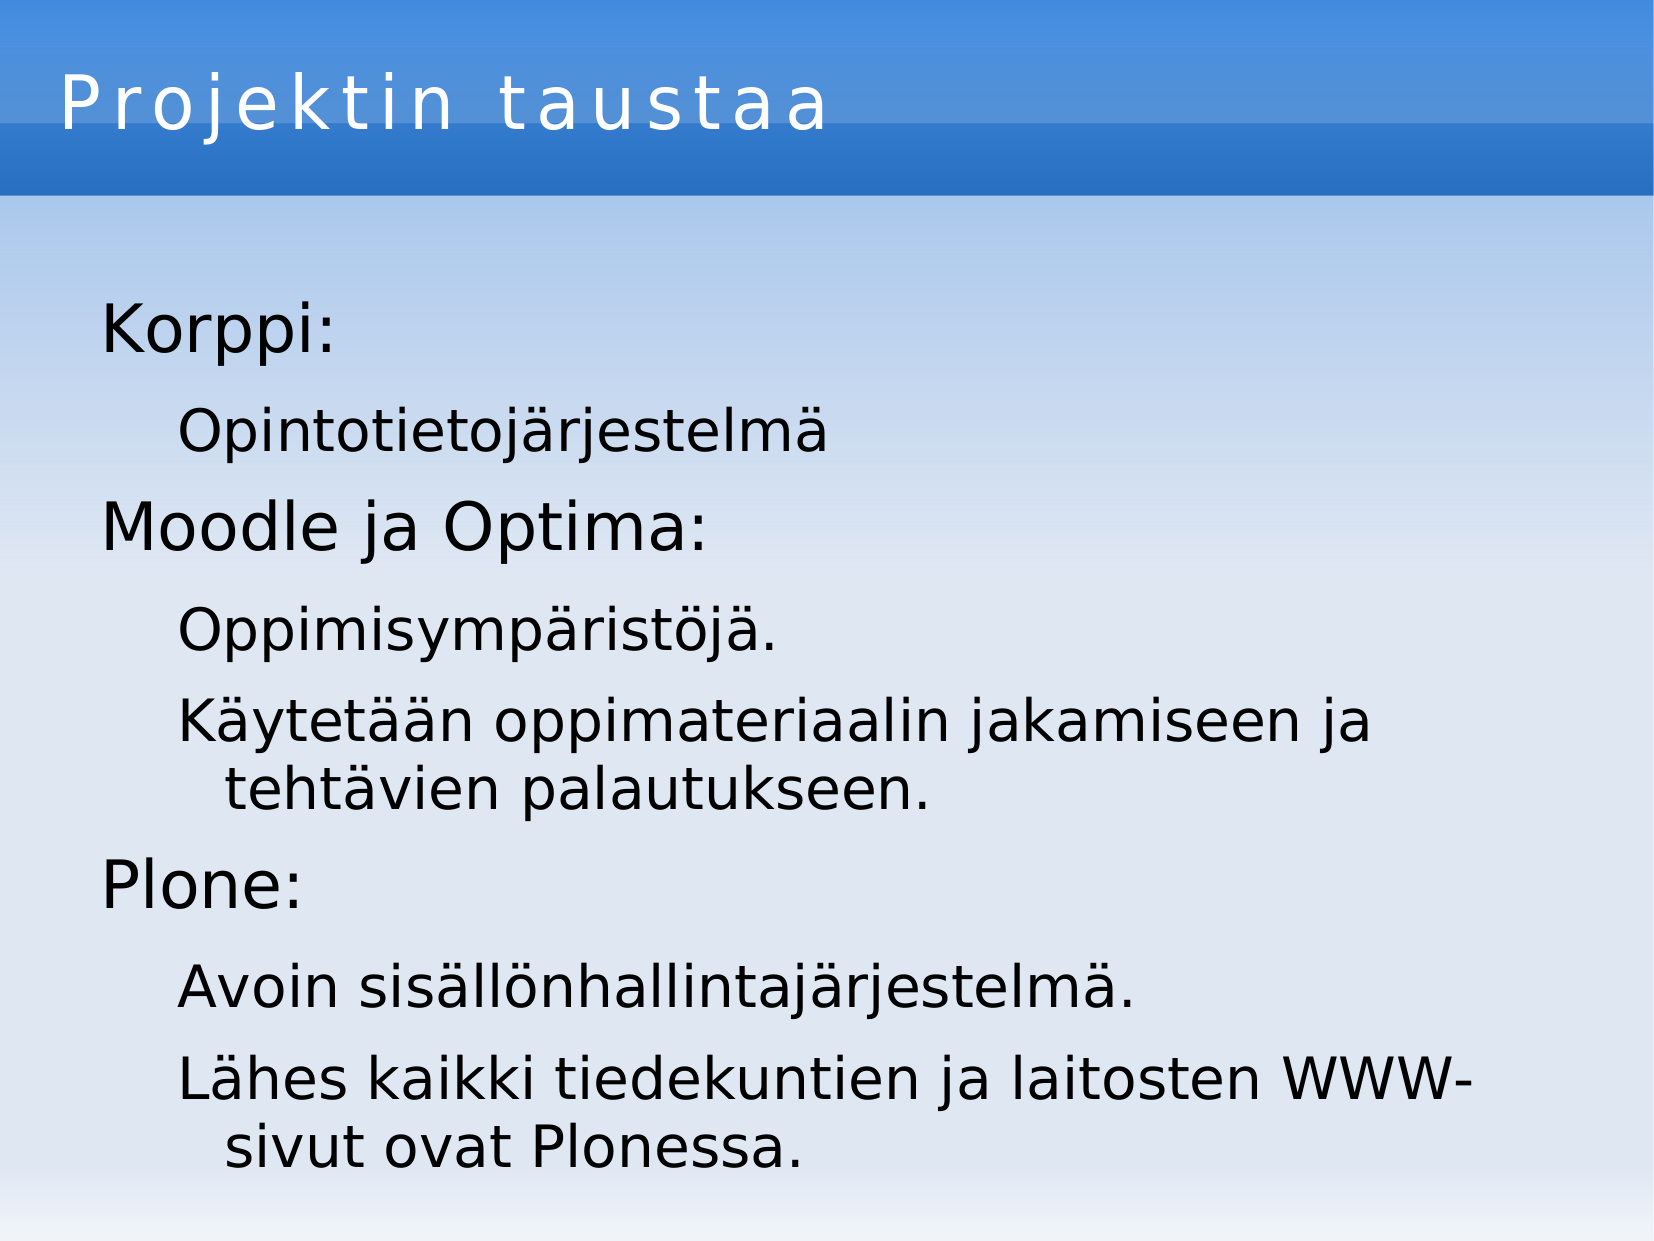

# Projektin taustaa
Korppi:
Opintotietojärjestelmä
Moodle ja Optima:
Oppimisympäristöjä.
Käytetään oppimateriaalin jakamiseen ja tehtävien palautukseen.
Plone:
Avoin sisällönhallintajärjestelmä.
Lähes kaikki tiedekuntien ja laitosten WWW-sivut ovat Plonessa.